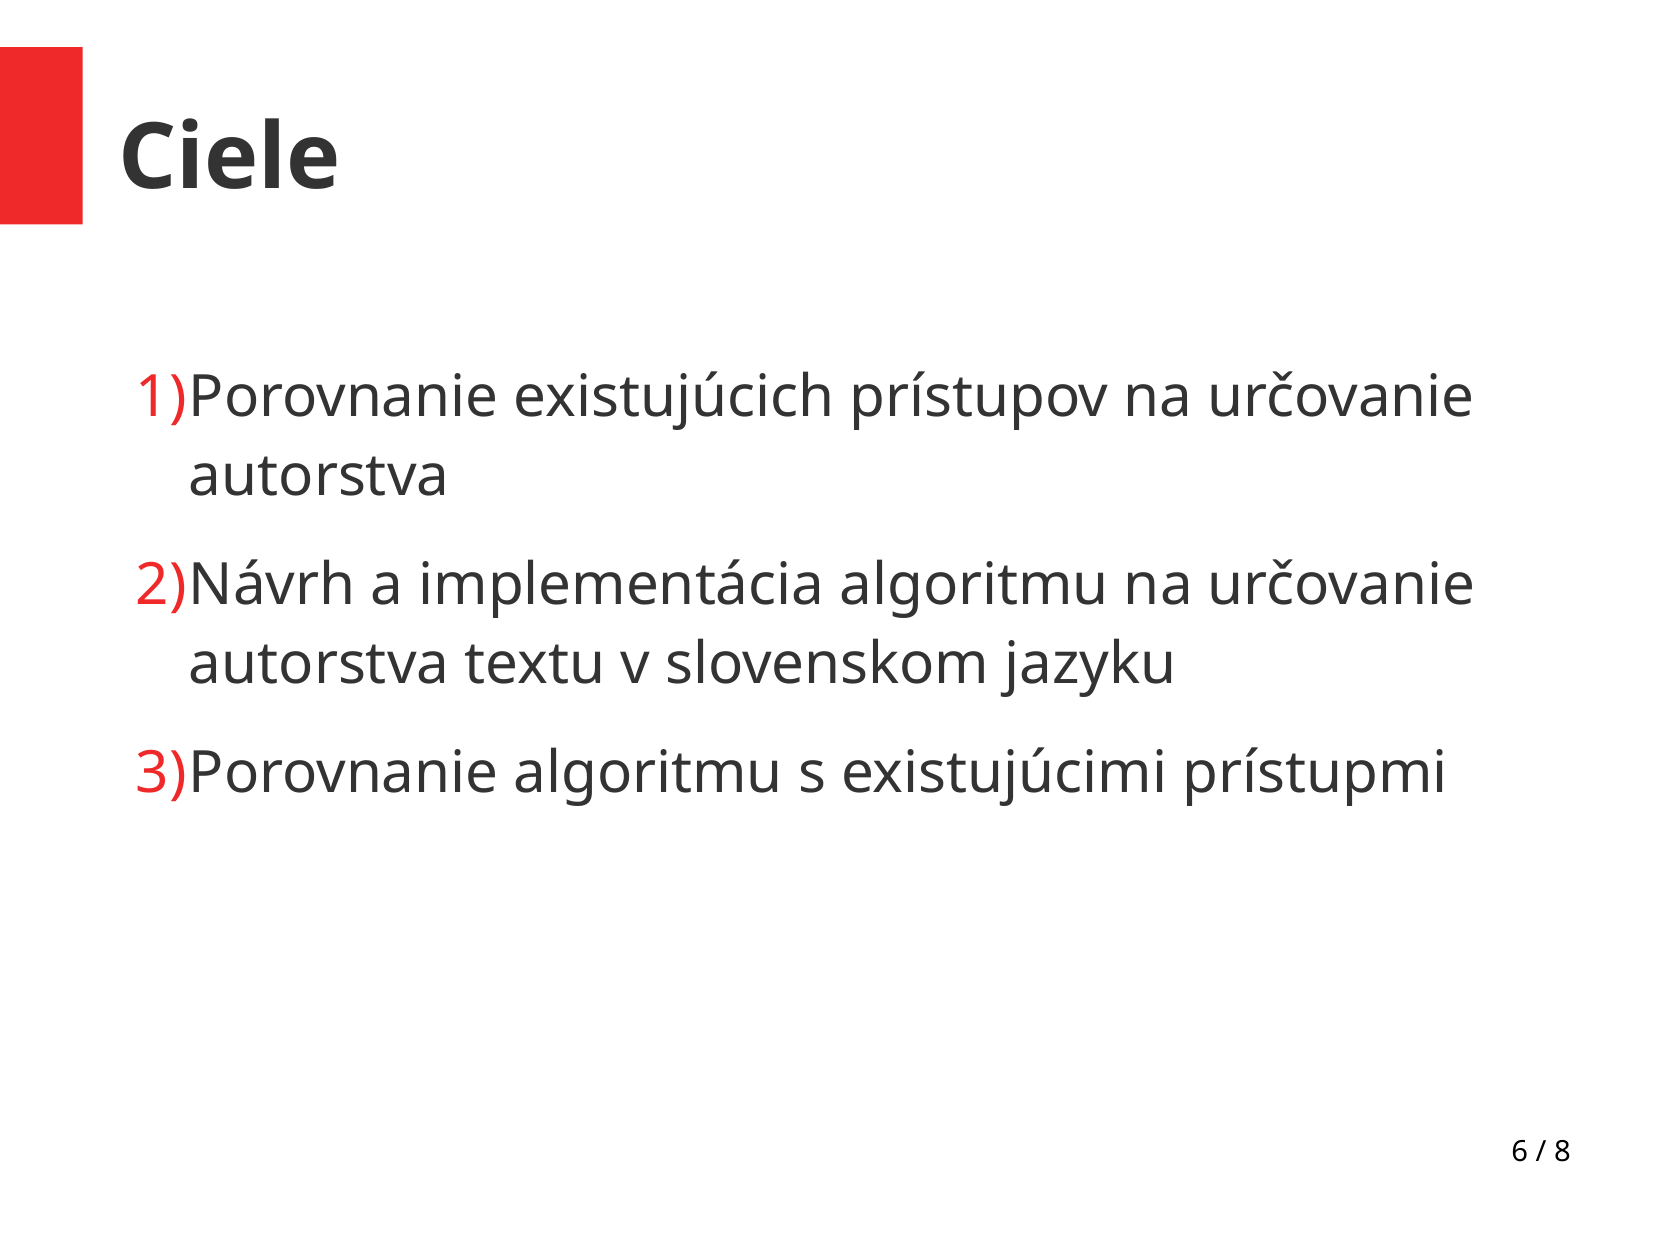

# Ciele
Porovnanie existujúcich prístupov na určovanie autorstva
Návrh a implementácia algoritmu na určovanie autorstva textu v slovenskom jazyku
Porovnanie algoritmu s existujúcimi prístupmi
6